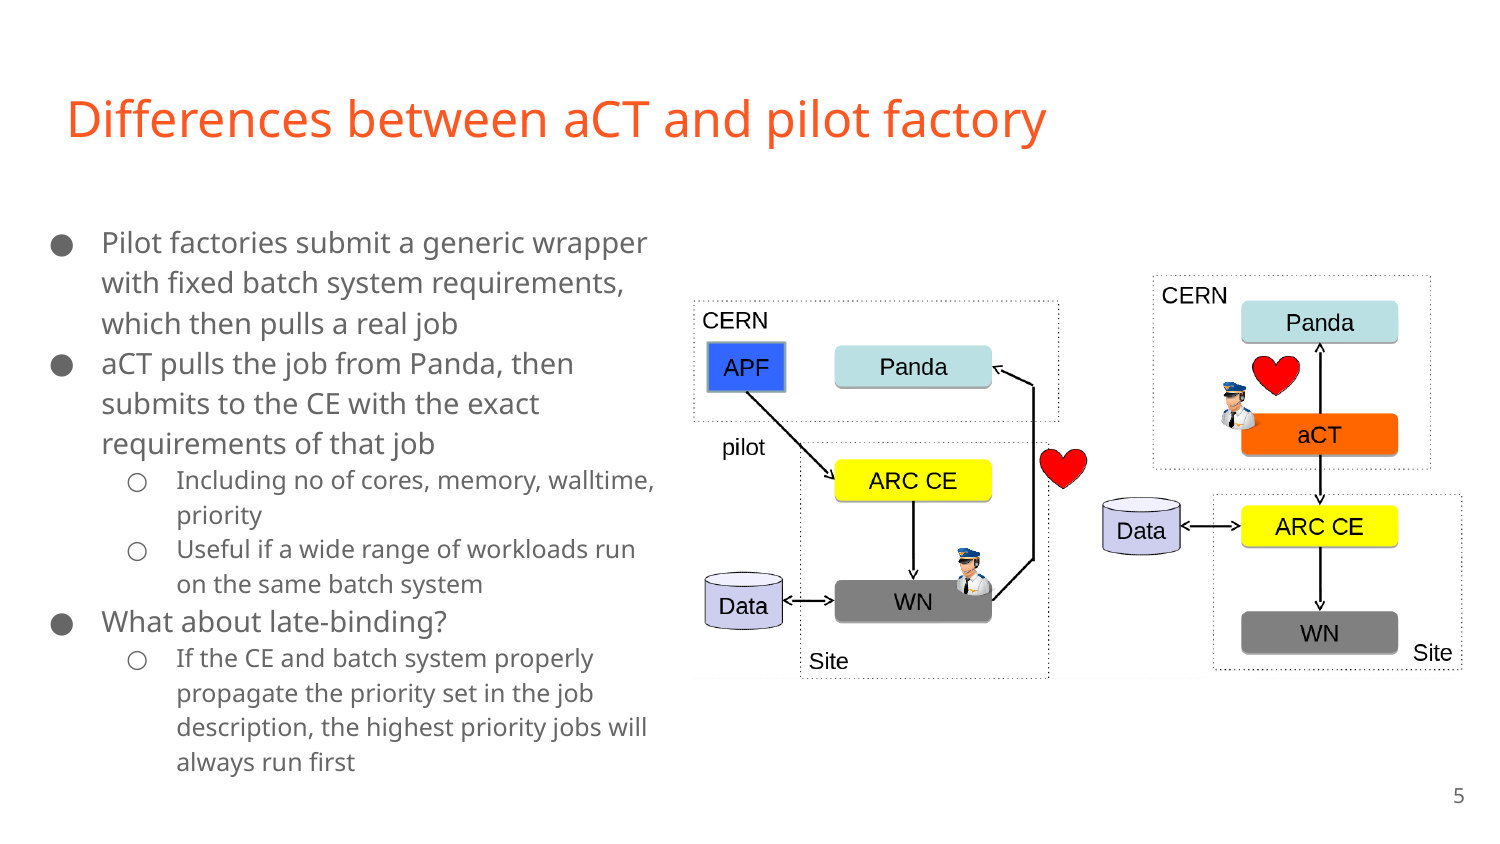

# Differences between aCT and pilot factory
Pilot factories submit a generic wrapper with fixed batch system requirements, which then pulls a real job
aCT pulls the job from Panda, then submits to the CE with the exact requirements of that job
Including no of cores, memory, walltime, priority
Useful if a wide range of workloads run on the same batch system
What about late-binding?
If the CE and batch system properly propagate the priority set in the job description, the highest priority jobs will always run first